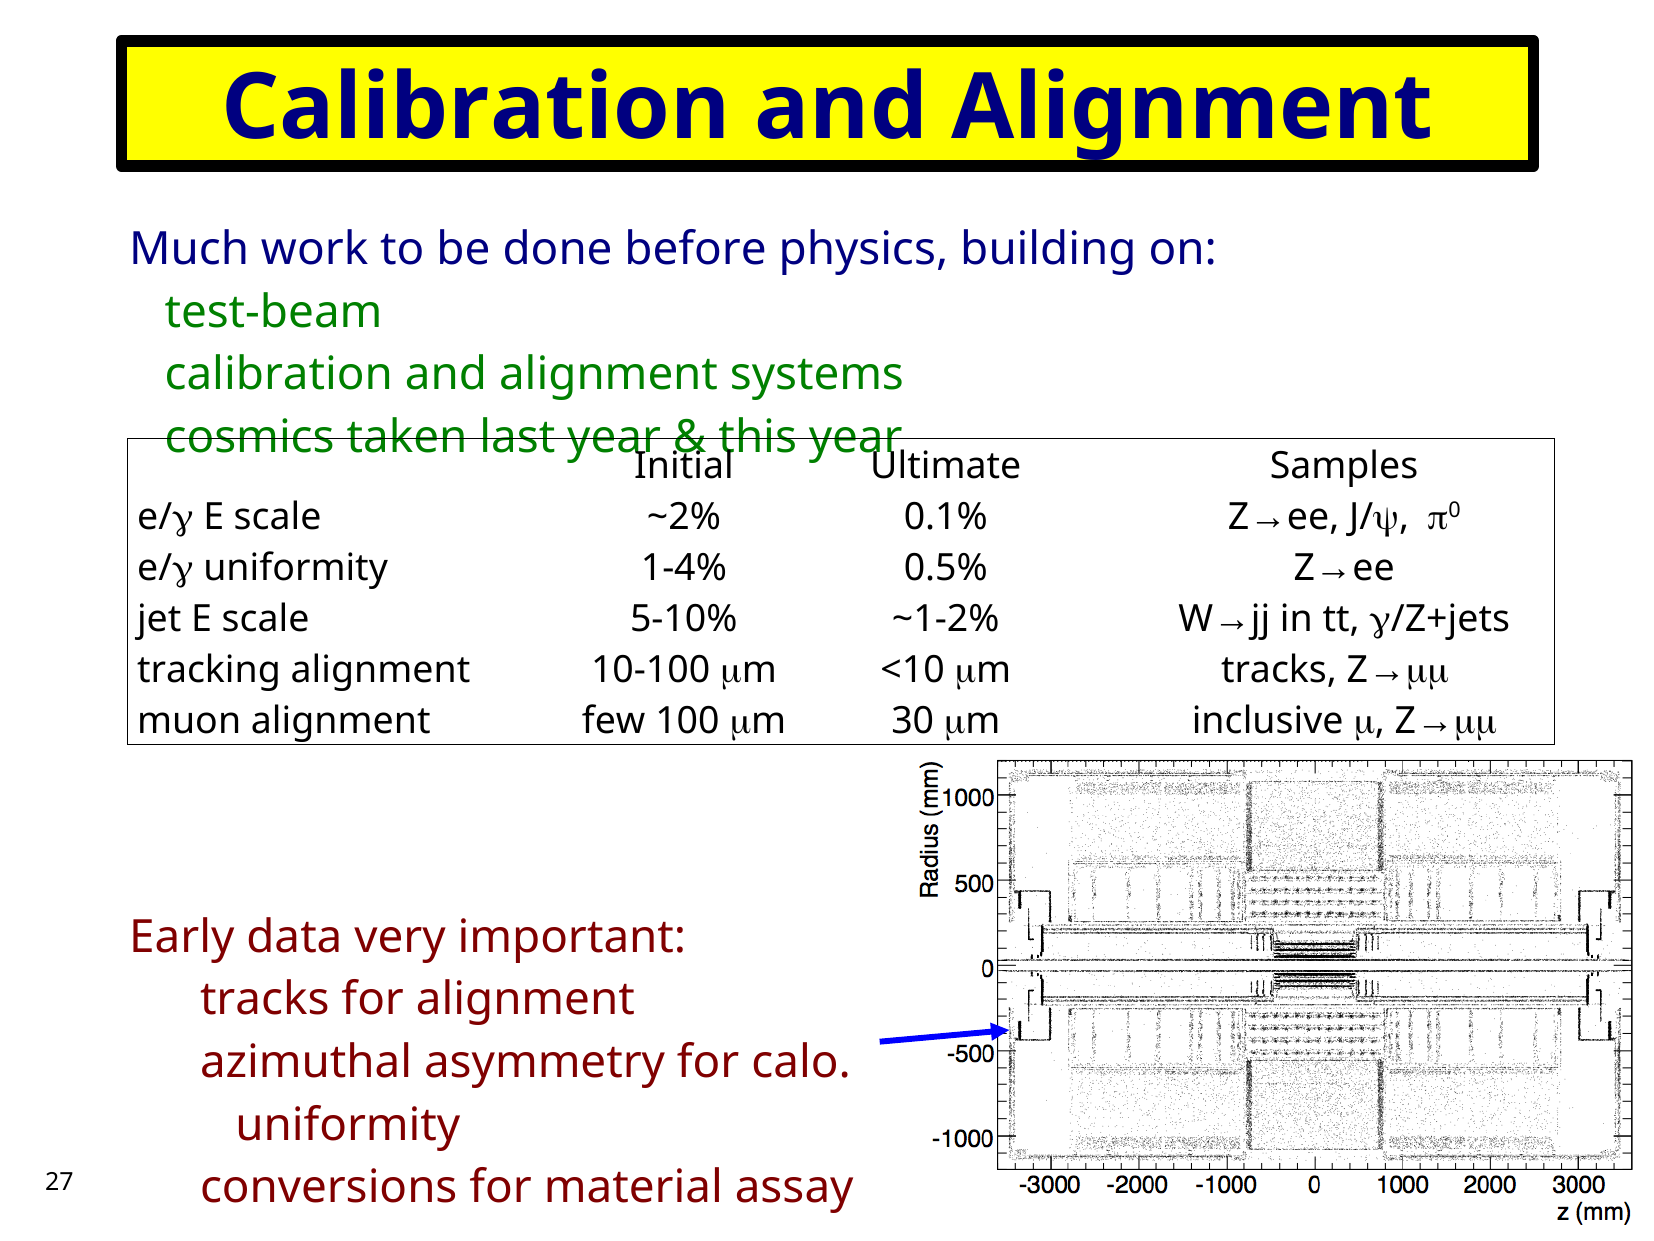

# Calibration and Alignment
Much work to be done before physics, building on:
test-beam
calibration and alignment systems
cosmics taken last year & this year
Early data very important:
tracks for alignment
azimuthal asymmetry for calo. uniformity
conversions for material assay
...
	Initial	Ultimate	Samples
 e/g E scale	~2%	0.1%	Z→ee, J/y, p0
 e/g uniformity	1-4%	0.5%	Z→ee
 jet E scale	5-10%	~1-2%	W→jj in tt, g/Z+jets
 tracking alignment	10-100 mm	<10 mm	tracks, Z→mm
 muon alignment	few 100 mm	30 mm	inclusive m, Z→mm
27